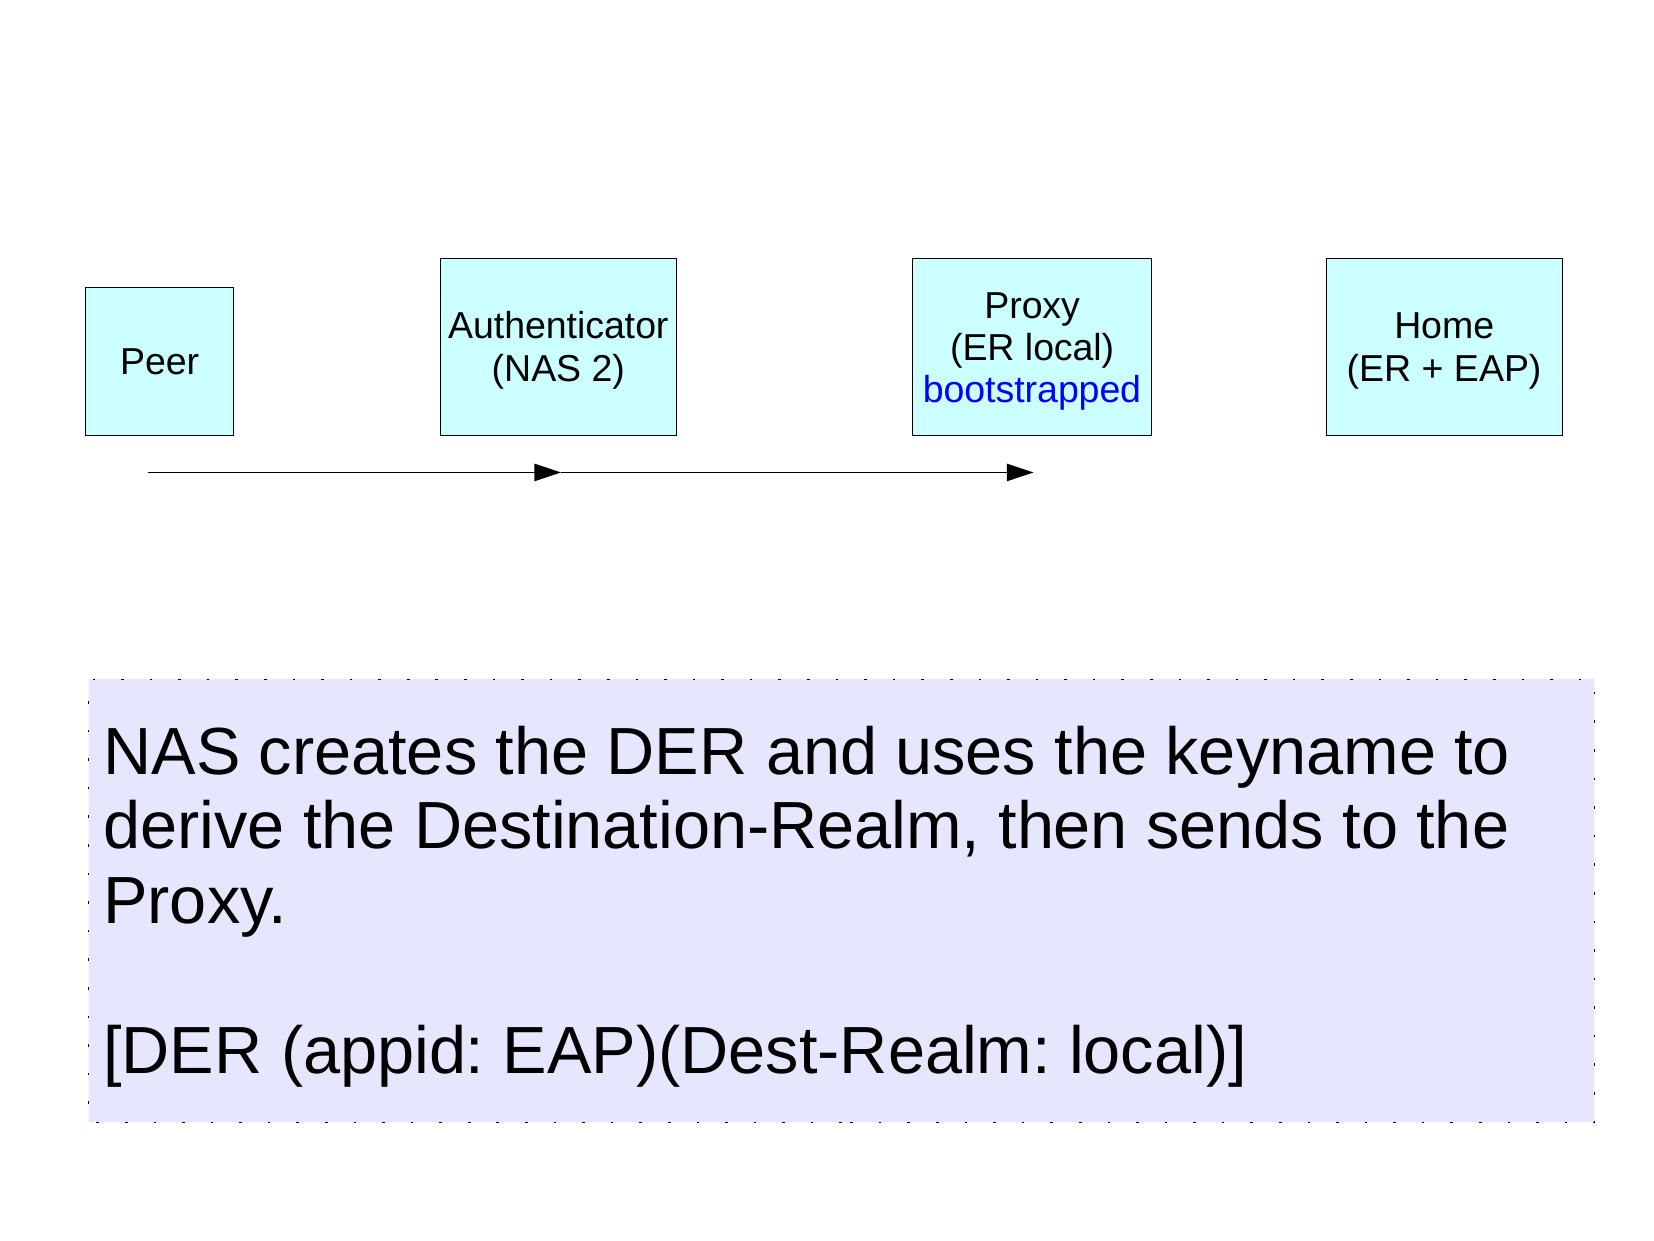

Authenticator
(NAS 2)
Proxy
(ER local)
bootstrapped
Home
(ER + EAP)
Peer
NAS creates the DER and uses the keyname to derive the Destination-Realm, then sends to the Proxy.
[DER (appid: EAP)(Dest-Realm: local)]